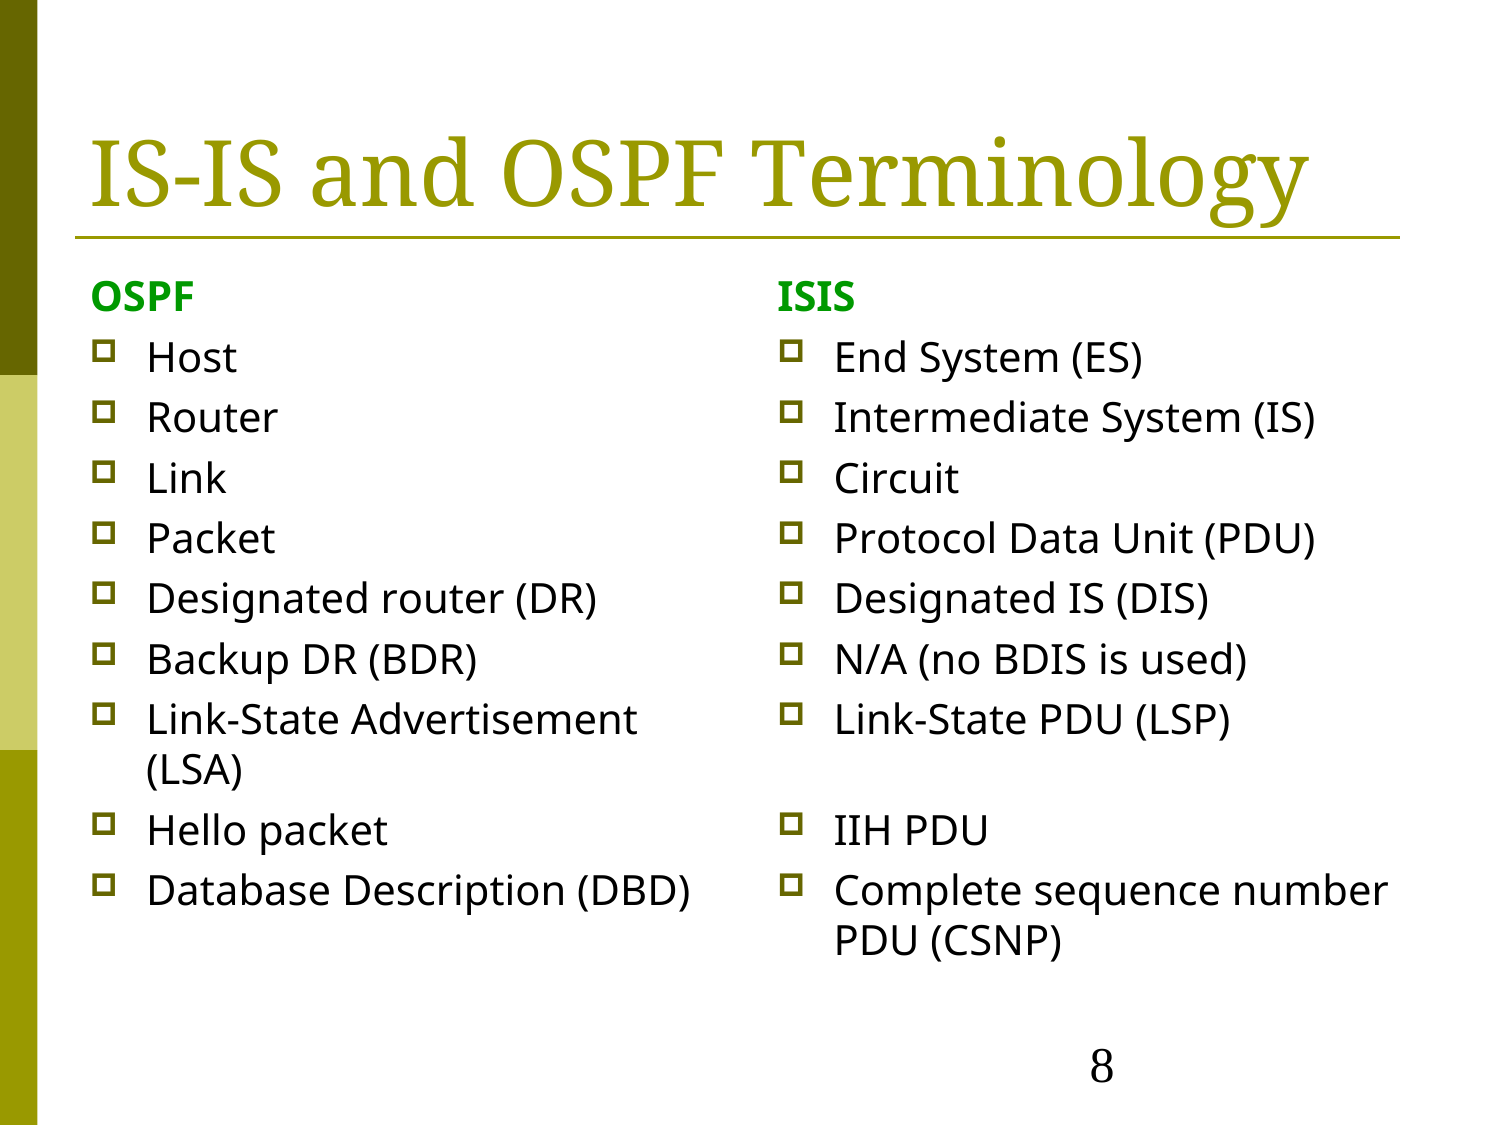

# IS-IS and OSPF Terminology
OSPF
Host
Router
Link
Packet
Designated router (DR)
Backup DR (BDR)
Link-State Advertisement (LSA)
Hello packet
Database Description (DBD)
ISIS
End System (ES)
Intermediate System (IS)
Circuit
Protocol Data Unit (PDU)
Designated IS (DIS)
N/A (no BDIS is used)
Link-State PDU (LSP)
IIH PDU
Complete sequence number PDU (CSNP)
8